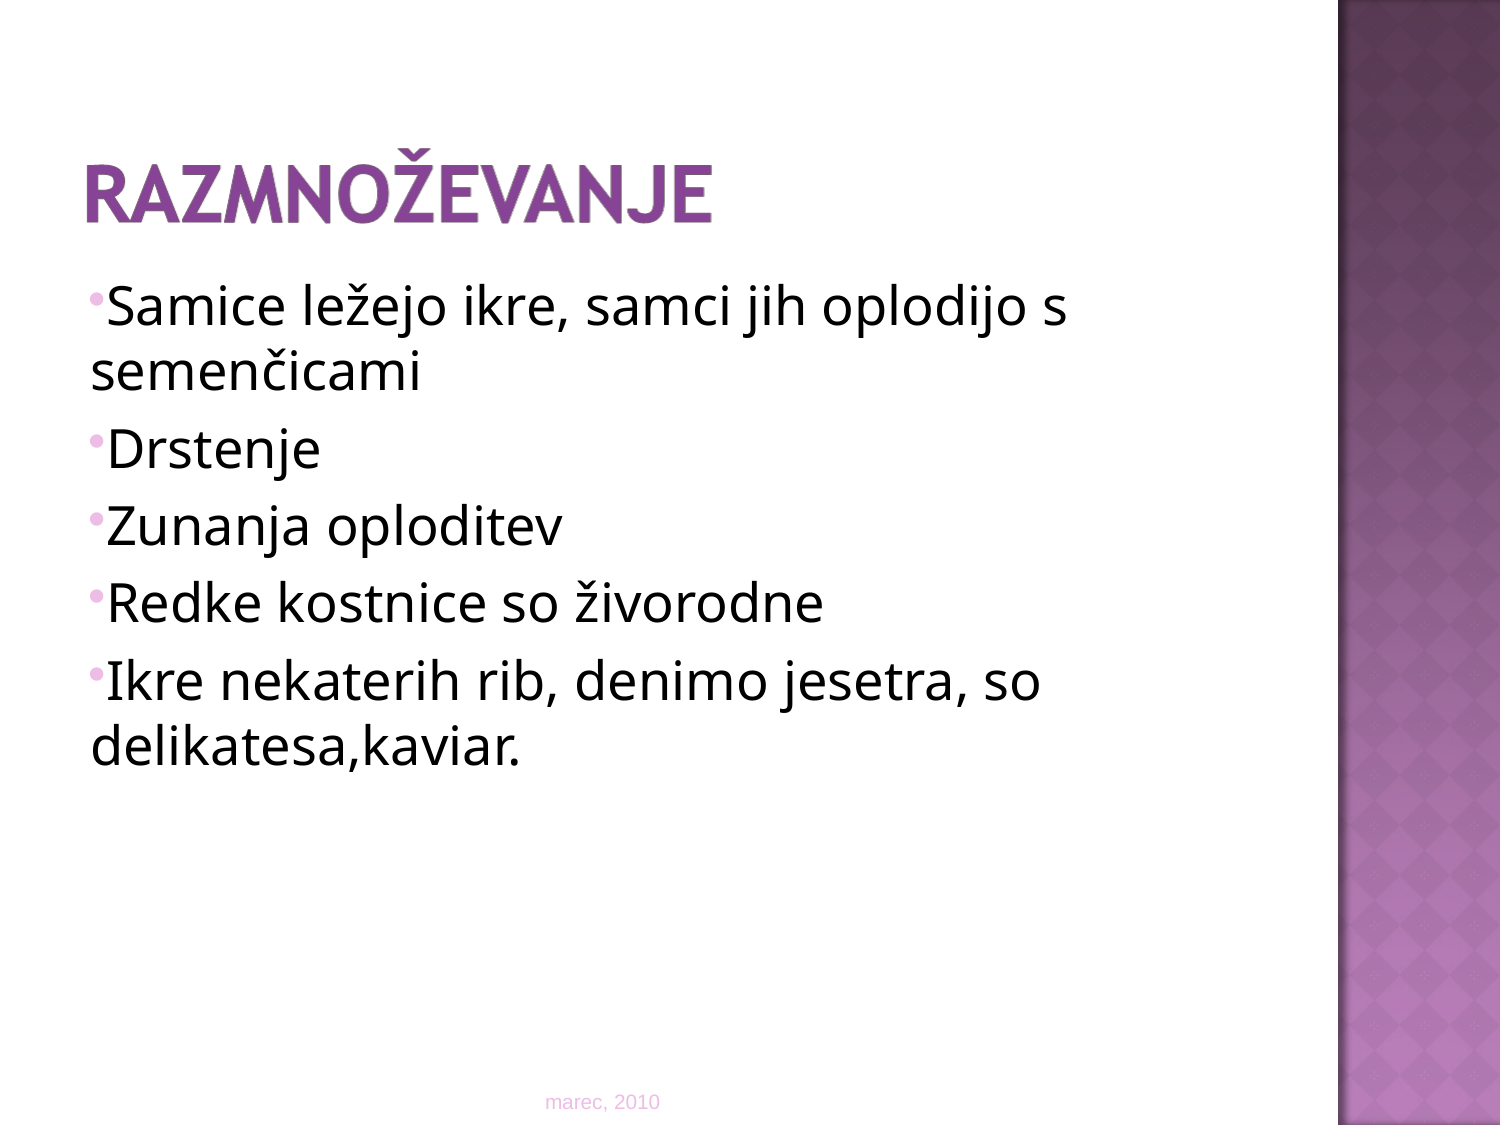

Samice ležejo ikre, samci jih oplodijo s semenčicami
Drstenje
Zunanja oploditev
Redke kostnice so živorodne
Ikre nekaterih rib, denimo jesetra, so delikatesa,kaviar.
marec, 2010